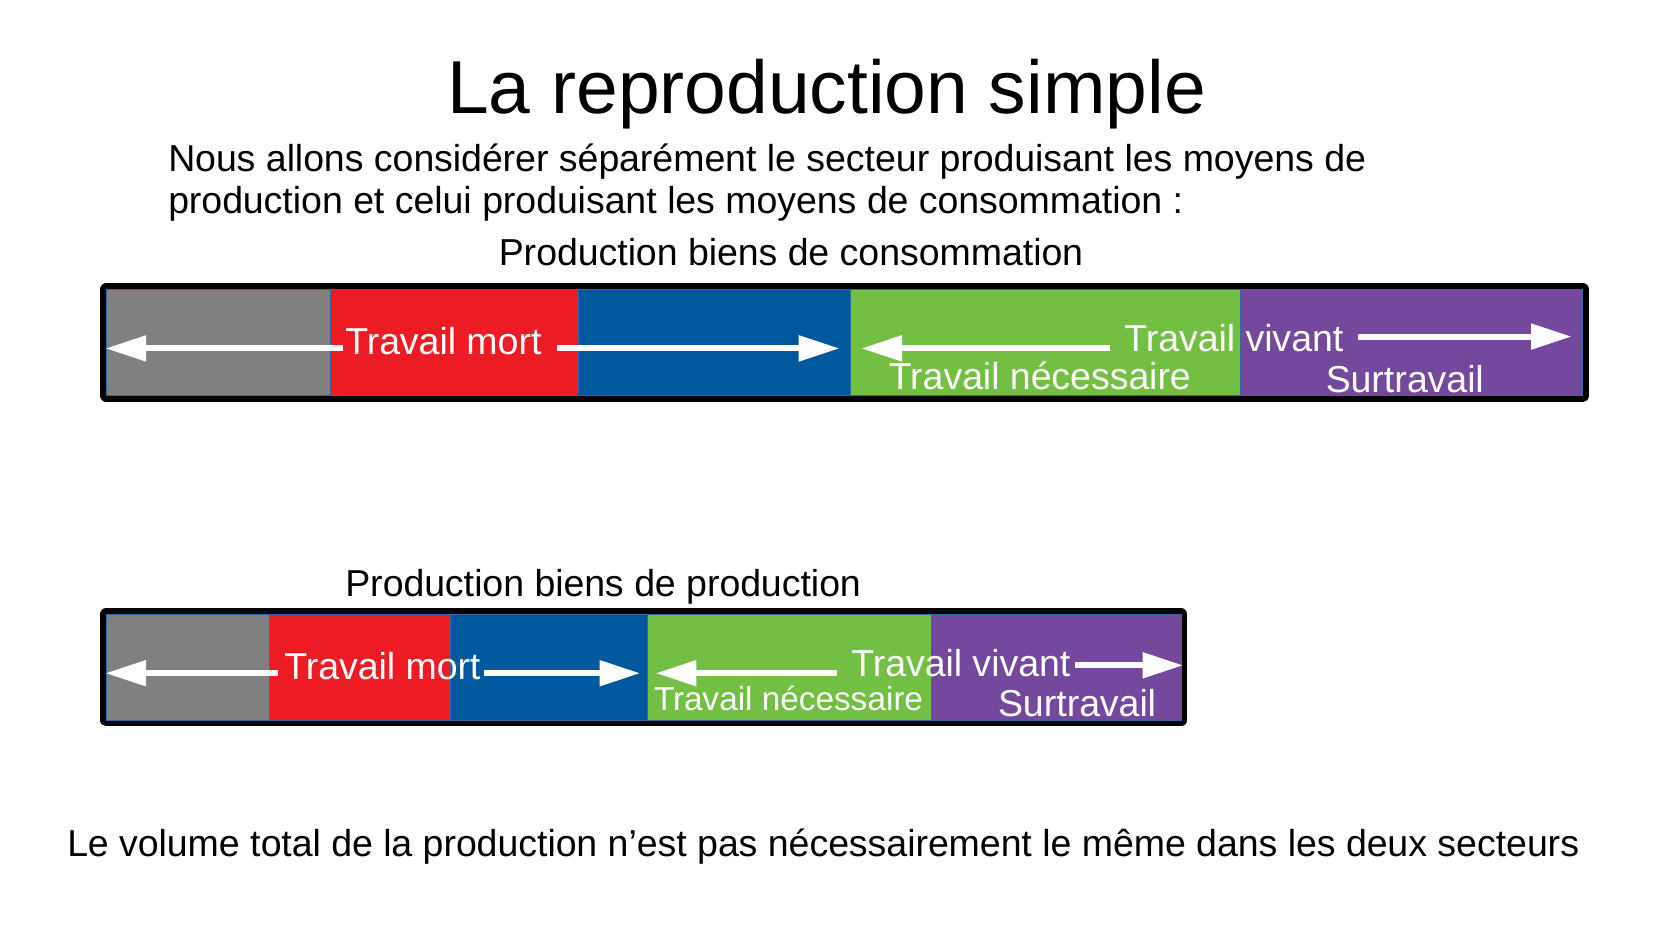

# La reproduction simple
Nous allons considérer séparément le secteur produisant les moyens de production et celui produisant les moyens de consommation :
Production biens de consommation
Travail vivant
Travail mort
Travail nécessaire
Surtravail
Production biens de production
Travail vivant
Travail mort
Travail nécessaire
Surtravail
Le volume total de la production n’est pas nécessairement le même dans les deux secteurs